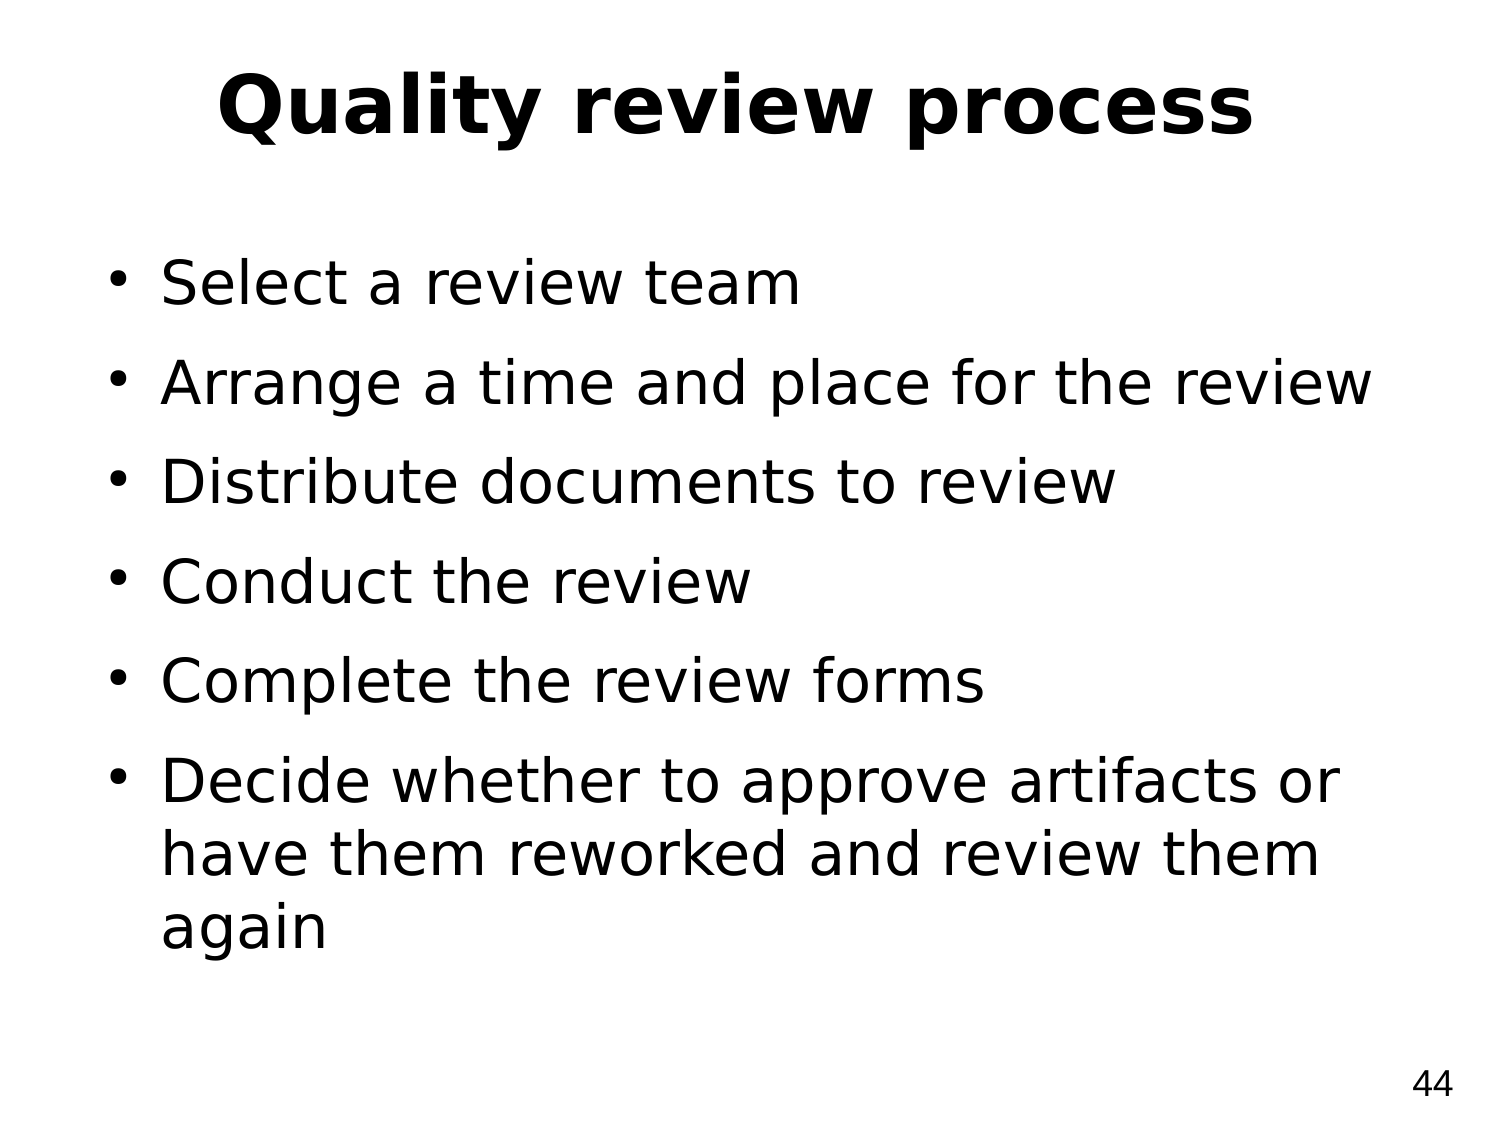

# Quality review process
Select a review team
Arrange a time and place for the review
Distribute documents to review
Conduct the review
Complete the review forms
Decide whether to approve artifacts or have them reworked and review them again